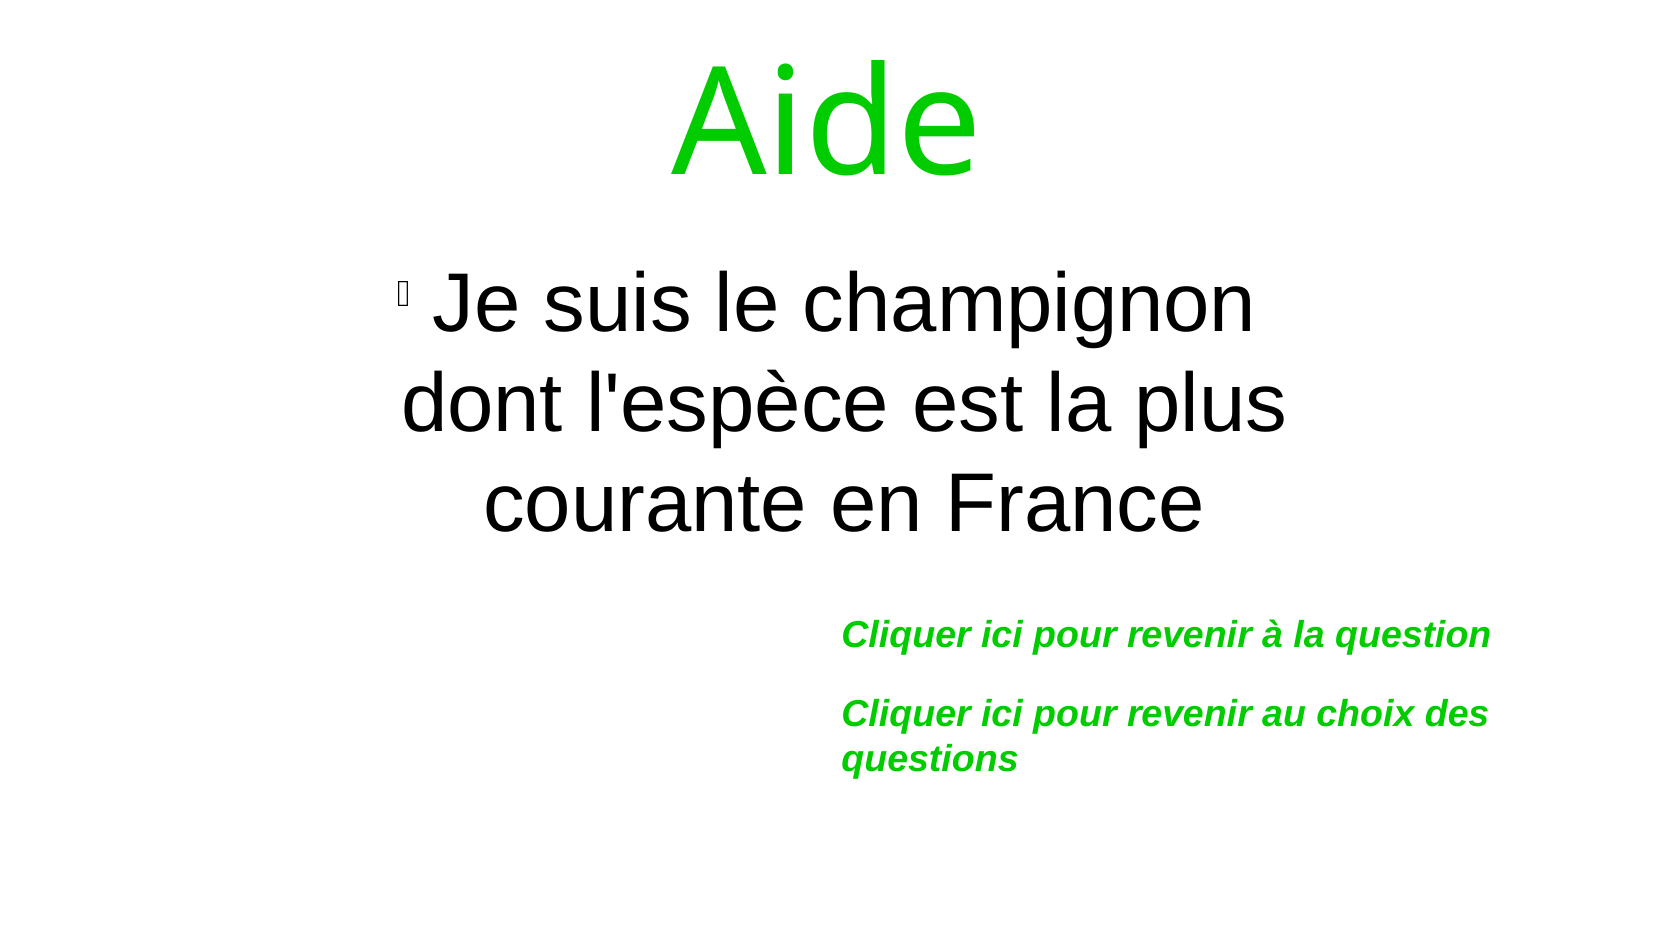

Aide
Je suis le champignon dont l'espèce est la plus courante en France
Cliquer ici pour revenir à la question
Cliquer ici pour revenir au choix des questions